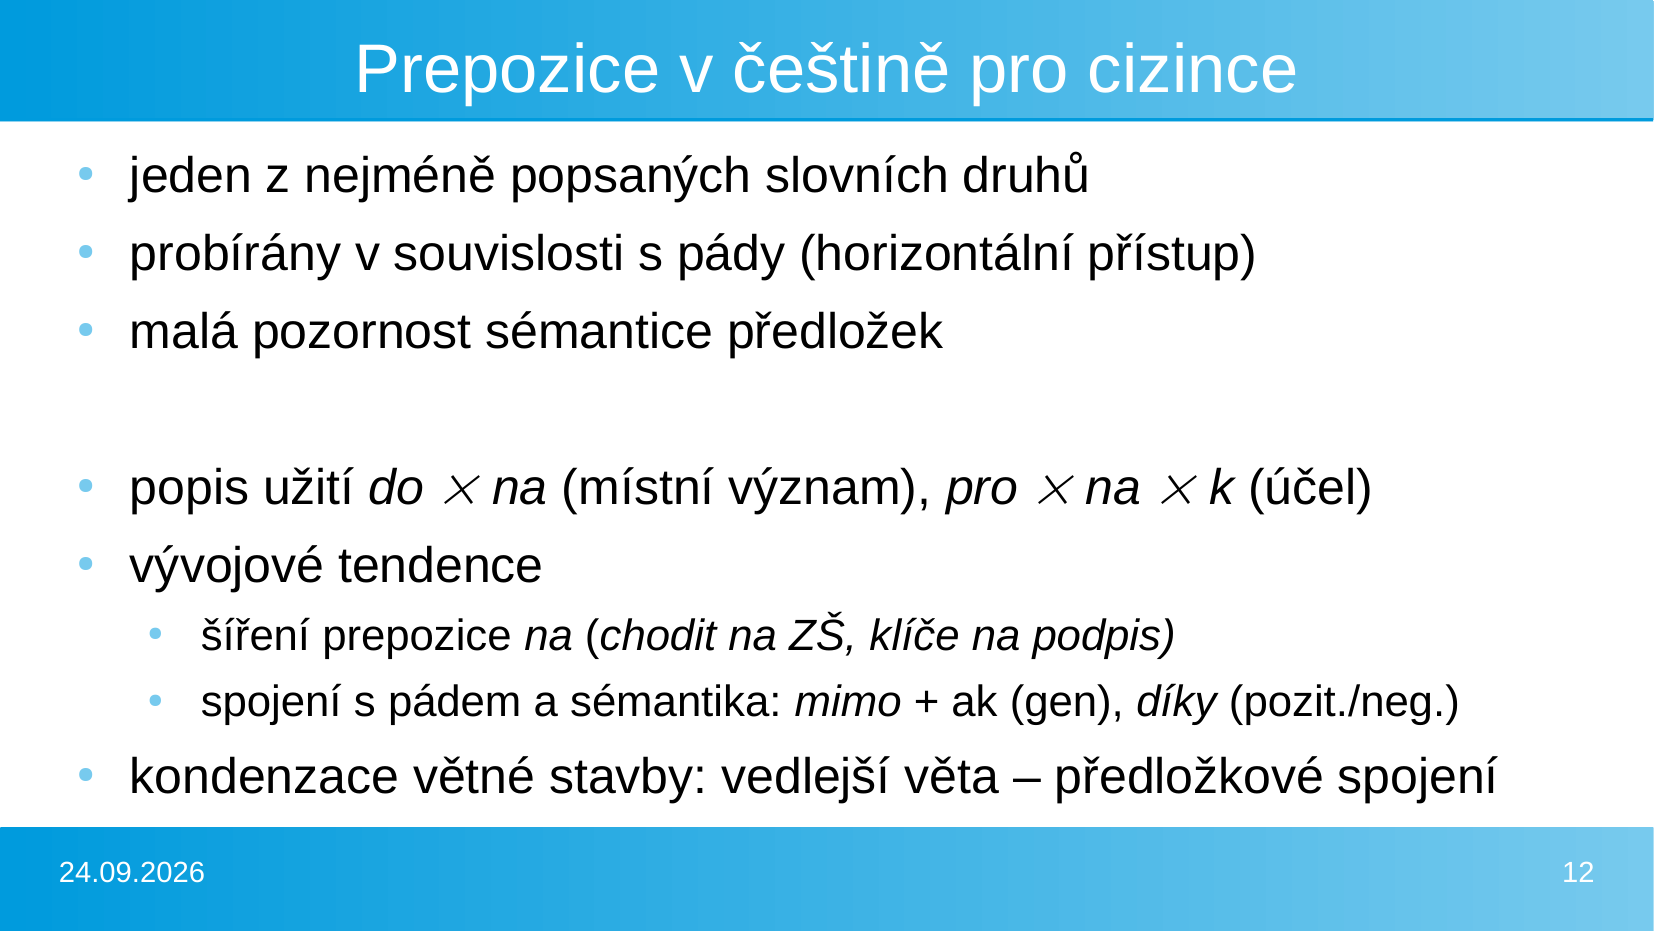

# Prepozice v češtině pro cizince
jeden z nejméně popsaných slovních druhů
probírány v souvislosti s pády (horizontální přístup)
malá pozornost sémantice předložek
popis užití do  na (místní význam), pro  na  k (účel)
vývojové tendence
šíření prepozice na (chodit na ZŠ, klíče na podpis)
spojení s pádem a sémantika: mimo + ak (gen), díky (pozit./neg.)
kondenzace větné stavby: vedlejší věta – předložkové spojení
12